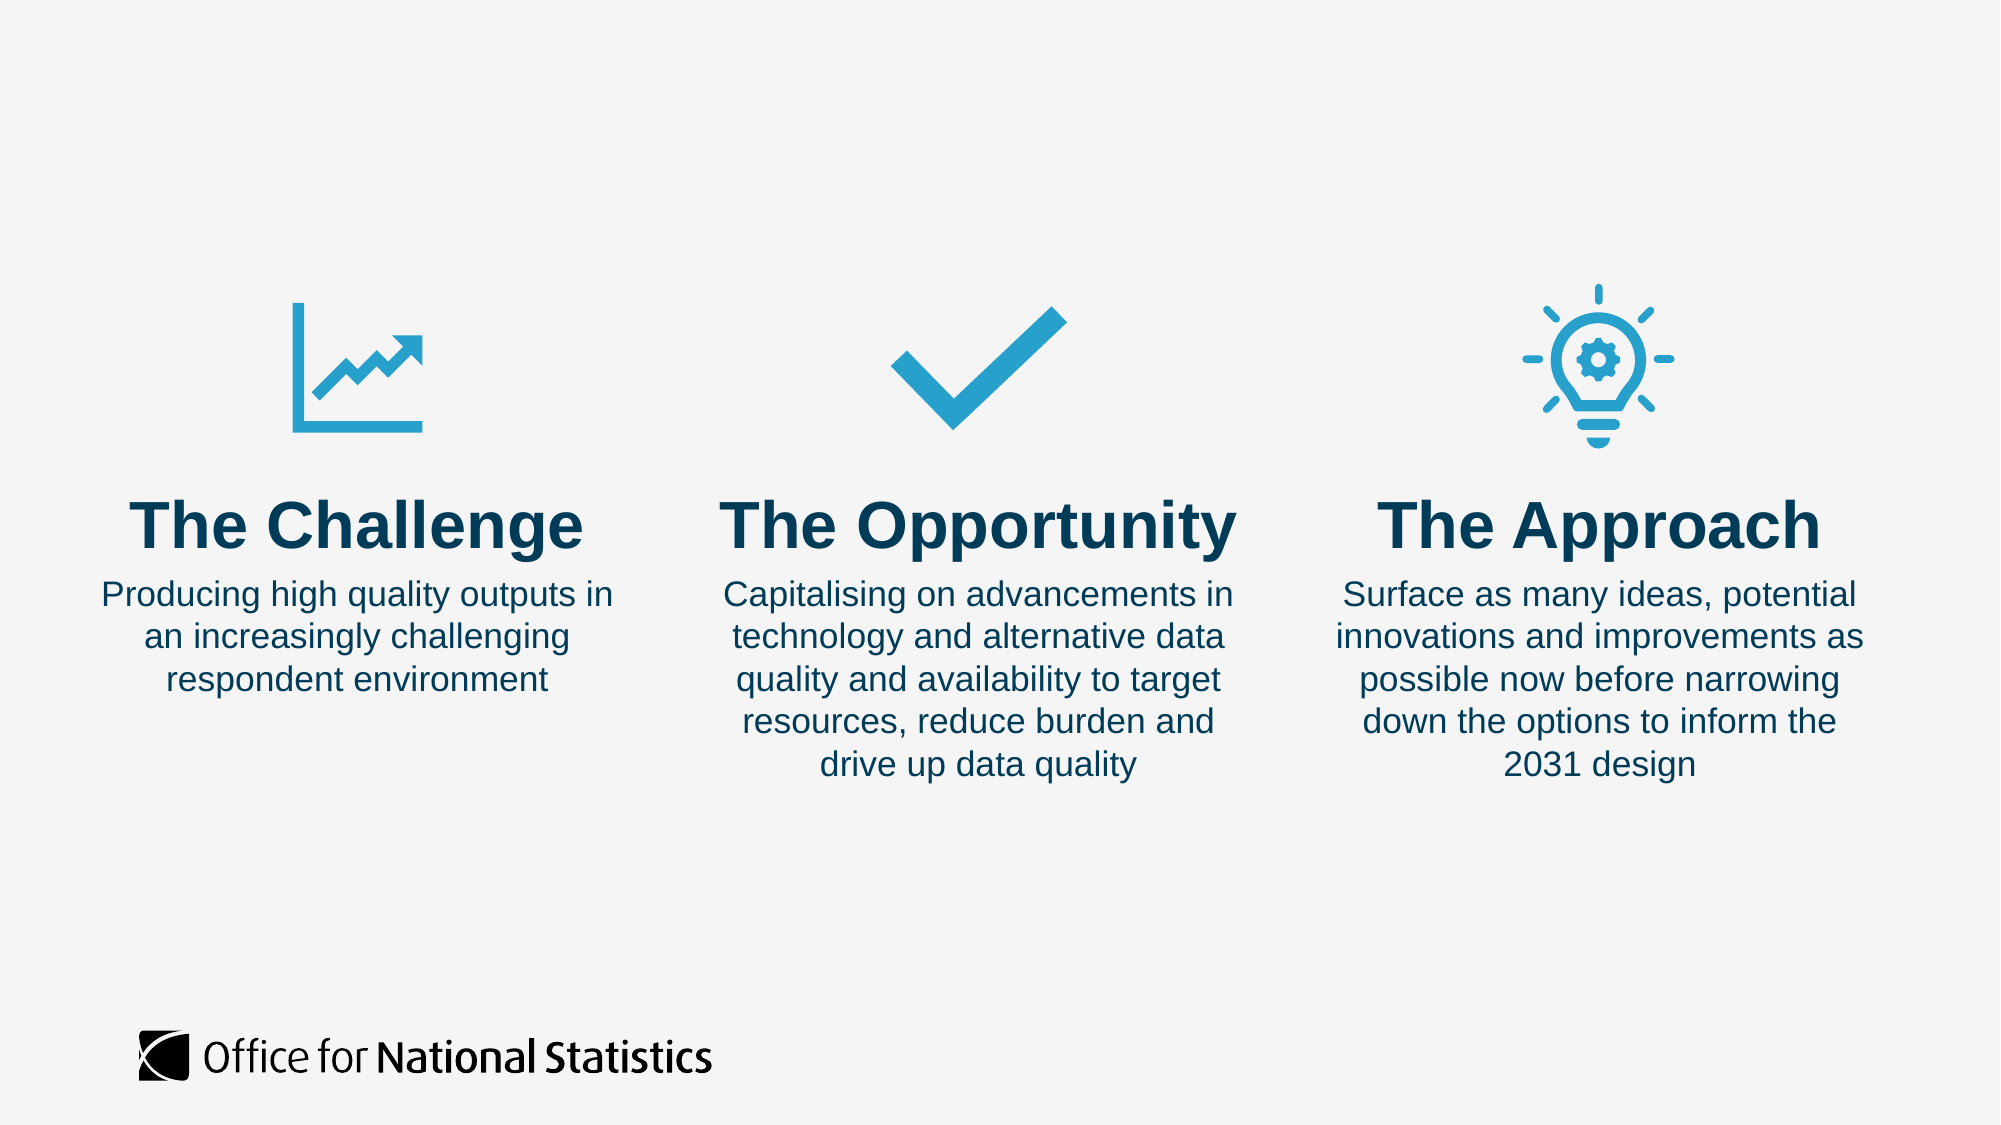

The Challenge
The Opportunity
The Approach
Producing high quality outputs in an increasingly challenging respondent environment
Capitalising on advancements in technology and alternative data quality and availability to target resources, reduce burden and drive up data quality
Surface as many ideas, potential innovations and improvements as possible now before narrowing down the options to inform the 2031 design